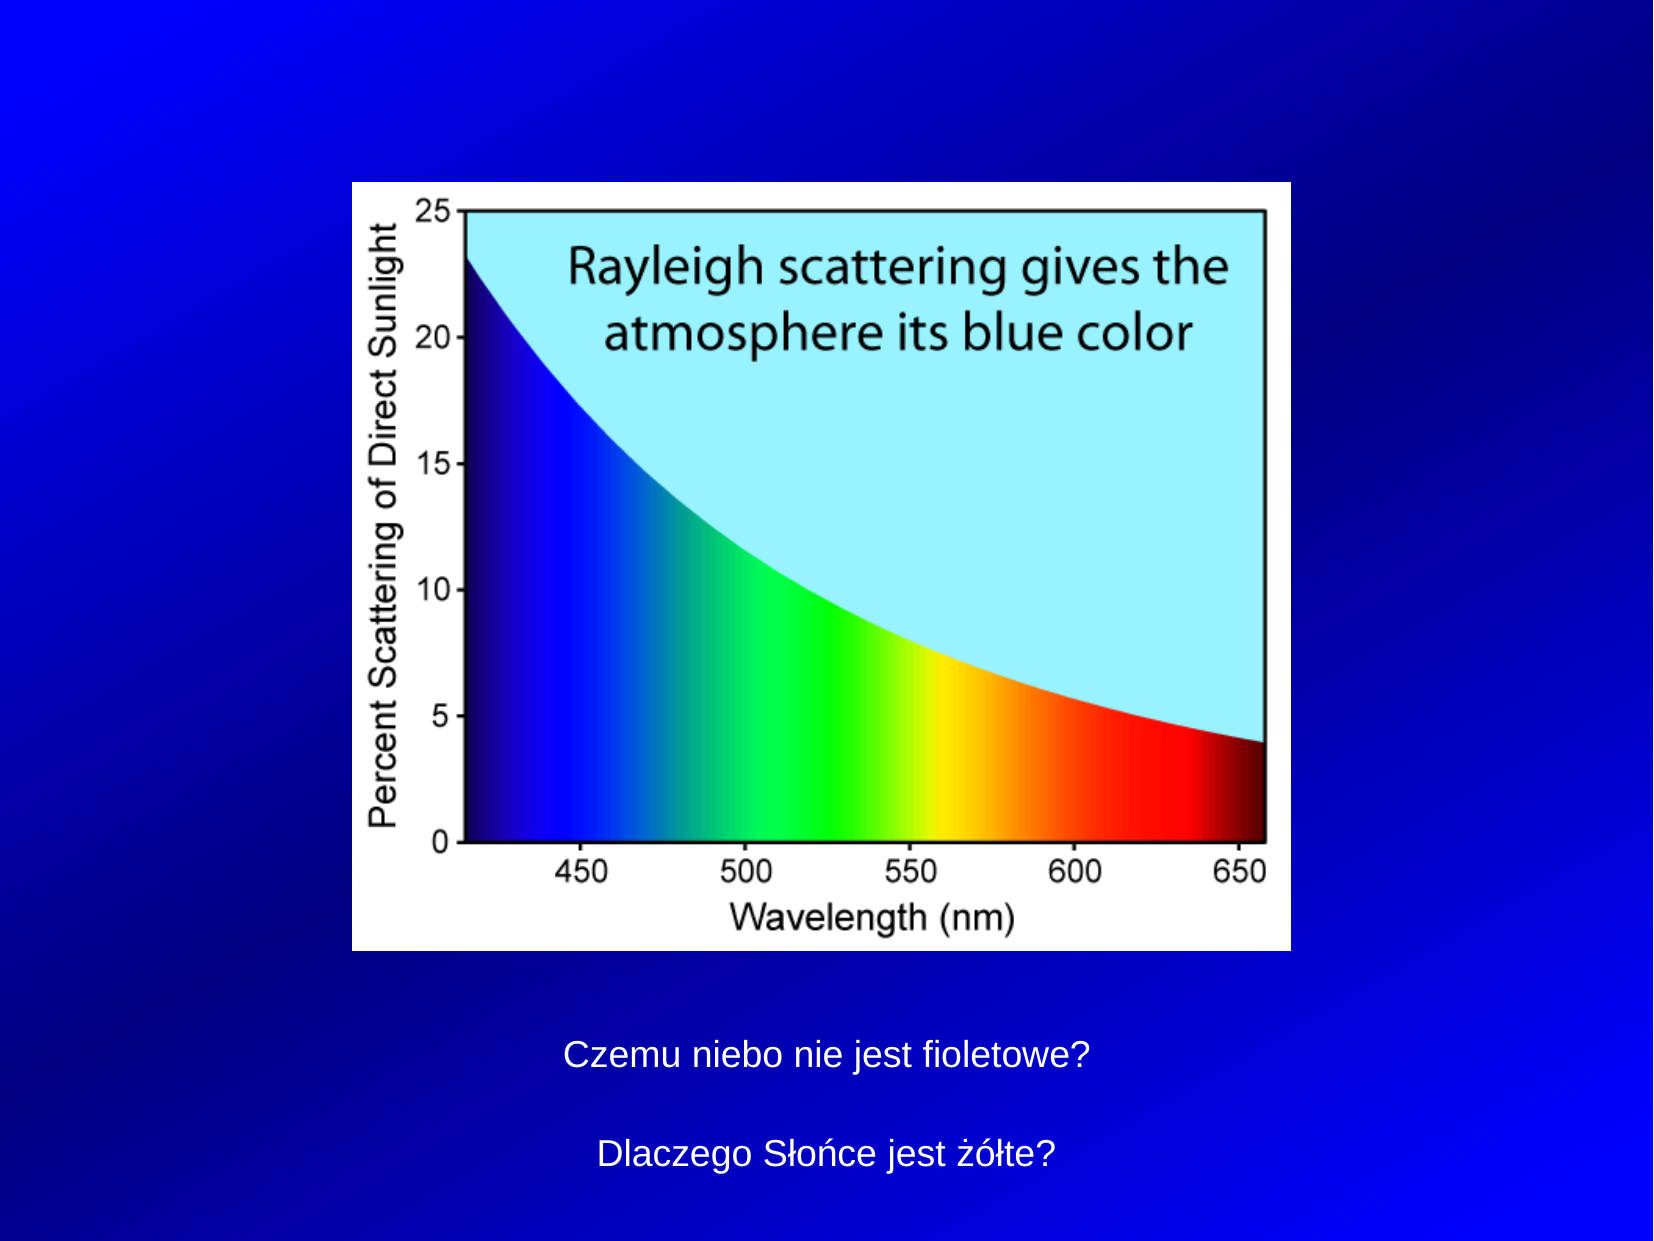

Czemu niebo nie jest fioletowe?
Dlaczego Słońce jest żółte?